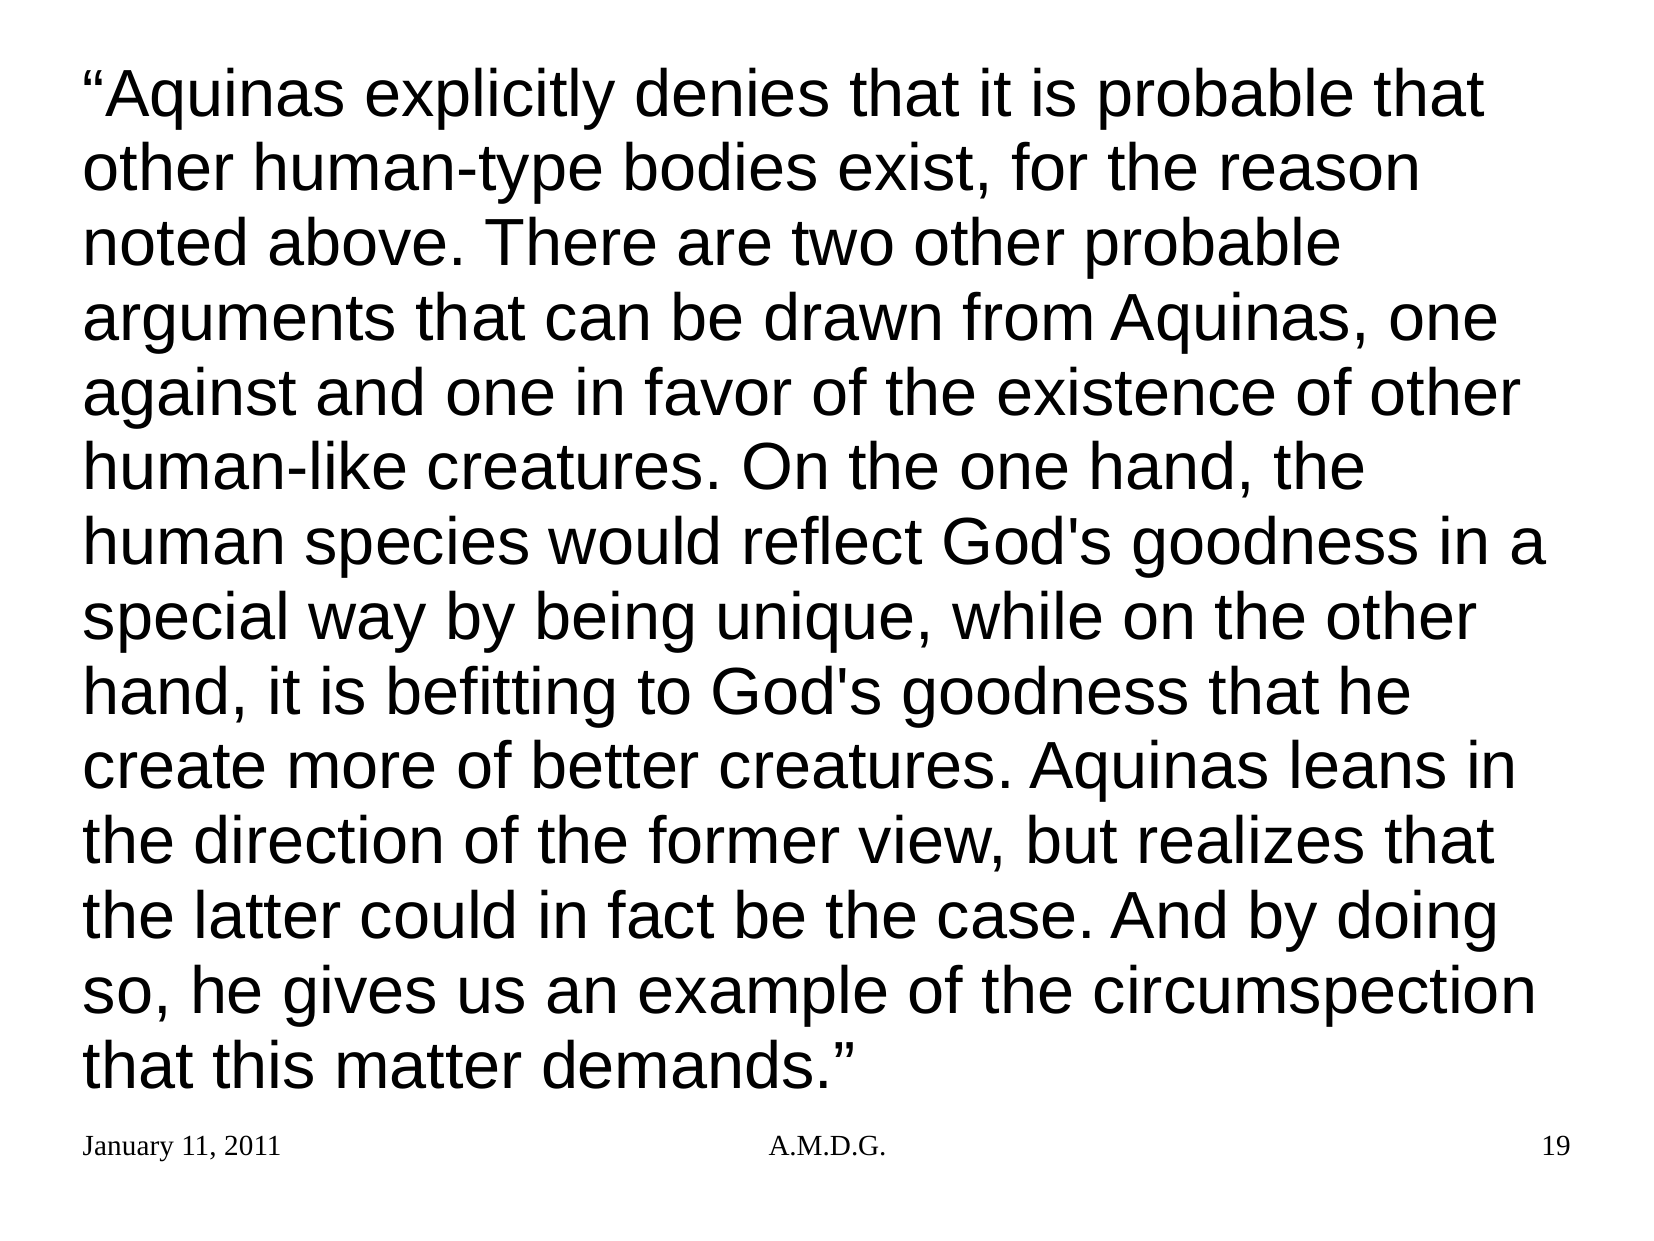

# “Aquinas explicitly denies that it is probable that other human-type bodies exist, for the reason noted above. There are two other probable arguments that can be drawn from Aquinas, one against and one in favor of the existence of other human-like creatures. On the one hand, the human species would reflect God's goodness in a special way by being unique, while on the other hand, it is befitting to God's goodness that he create more of better creatures. Aquinas leans in the direction of the former view, but realizes that the latter could in fact be the case. And by doing so, he gives us an example of the circumspection that this matter demands.”
January 11, 2011
A.M.D.G.
19